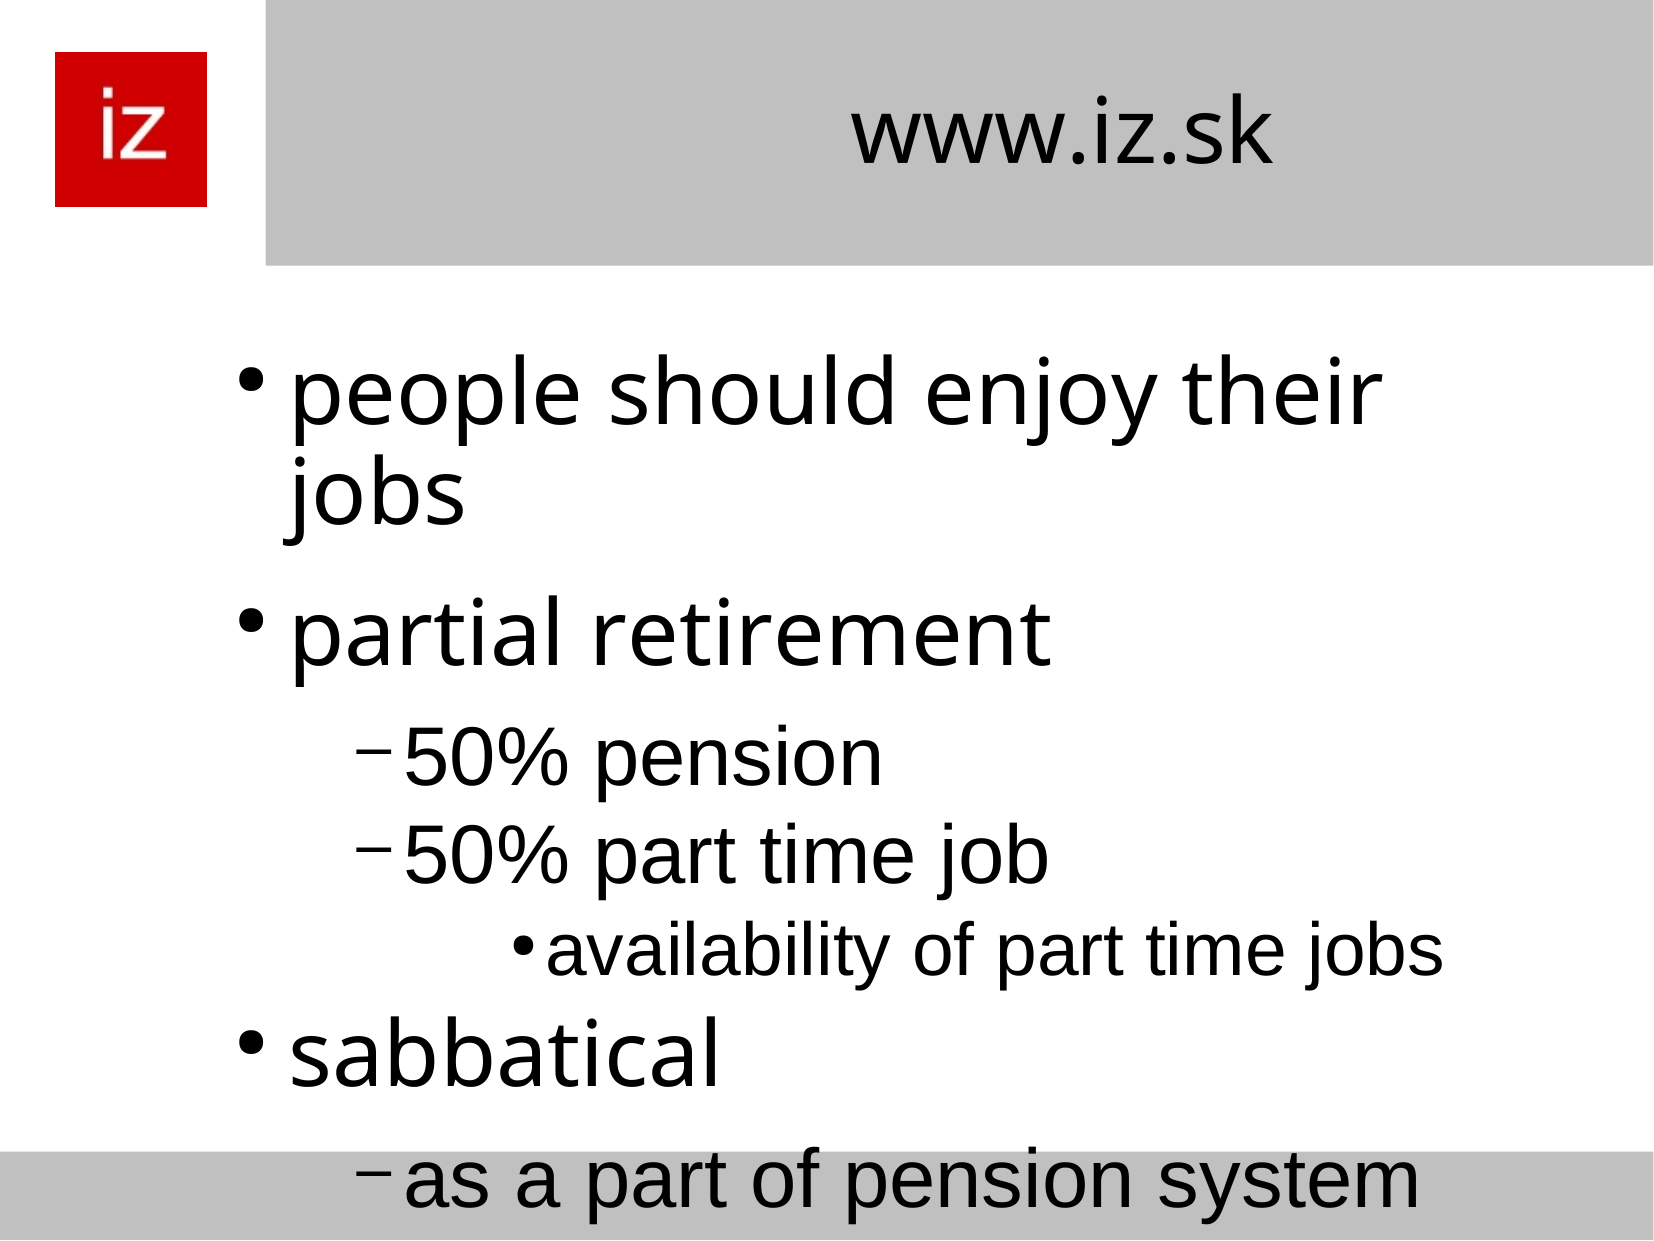

# www.iz.sk
people should enjoy their jobs
partial retirement
50% pension
50% part time job
availability of part time jobs
sabbatical
as a part of pension system